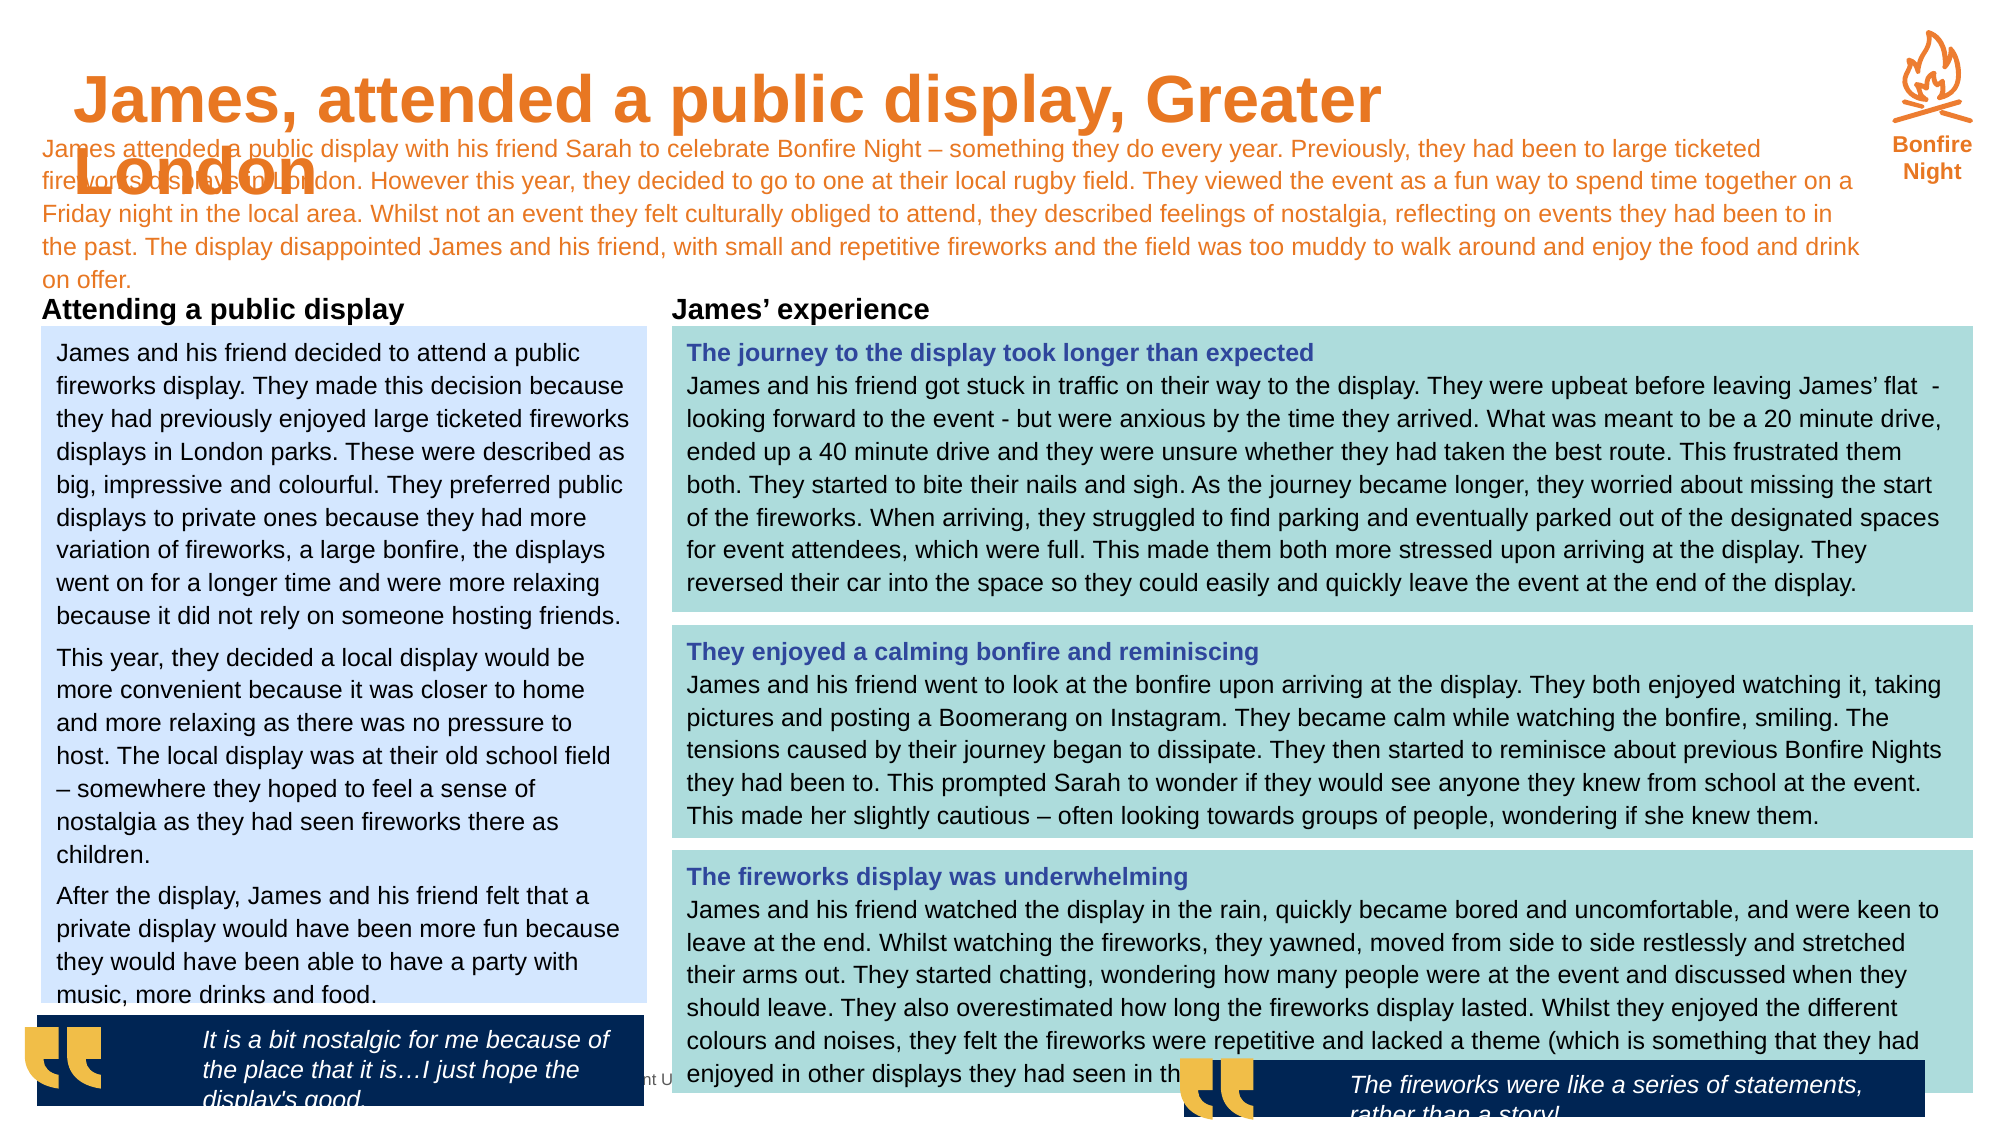

# James, attended a public display, Greater London
James attended a public display with his friend Sarah to celebrate Bonfire Night – something they do every year. Previously, they had been to large ticketed fireworks displays in London. However this year, they decided to go to one at their local rugby field. They viewed the event as a fun way to spend time together on a Friday night in the local area. Whilst not an event they felt culturally obliged to attend, they described feelings of nostalgia, reflecting on events they had been to in the past. The display disappointed James and his friend, with small and repetitive fireworks and the field was too muddy to walk around and enjoy the food and drink on offer.
Bonfire Night
Attending a public display
James’ experience
James and his friend decided to attend a public fireworks display. They made this decision because they had previously enjoyed large ticketed fireworks displays in London parks. These were described as big, impressive and colourful. They preferred public displays to private ones because they had more variation of fireworks, a large bonfire, the displays went on for a longer time and were more relaxing because it did not rely on someone hosting friends.
This year, they decided a local display would be more convenient because it was closer to home and more relaxing as there was no pressure to host. The local display was at their old school field – somewhere they hoped to feel a sense of nostalgia as they had seen fireworks there as children.
After the display, James and his friend felt that a private display would have been more fun because they would have been able to have a party with music, more drinks and food.
The journey to the display took longer than expected
James and his friend got stuck in traffic on their way to the display. They were upbeat before leaving James’ flat - looking forward to the event - but were anxious by the time they arrived. What was meant to be a 20 minute drive, ended up a 40 minute drive and they were unsure whether they had taken the best route. This frustrated them both. They started to bite their nails and sigh. As the journey became longer, they worried about missing the start of the fireworks. When arriving, they struggled to find parking and eventually parked out of the designated spaces for event attendees, which were full. This made them both more stressed upon arriving at the display. They reversed their car into the space so they could easily and quickly leave the event at the end of the display.
They enjoyed a calming bonfire and reminiscing
James and his friend went to look at the bonfire upon arriving at the display. They both enjoyed watching it, taking pictures and posting a Boomerang on Instagram. They became calm while watching the bonfire, smiling. The tensions caused by their journey began to dissipate. They then started to reminisce about previous Bonfire Nights they had been to. This prompted Sarah to wonder if they would see anyone they knew from school at the event. This made her slightly cautious – often looking towards groups of people, wondering if she knew them.
The fireworks display was underwhelming
James and his friend watched the display in the rain, quickly became bored and uncomfortable, and were keen to leave at the end. Whilst watching the fireworks, they yawned, moved from side to side restlessly and stretched their arms out. They started chatting, wondering how many people were at the event and discussed when they should leave. They also overestimated how long the fireworks display lasted. Whilst they enjoyed the different colours and noises, they felt the fireworks were repetitive and lacked a theme (which is something that they had enjoyed in other displays they had seen in the past).
It is a bit nostalgic for me because of the place that it is…I just hope the display's good.
The fireworks were like a series of statements, rather than a story!